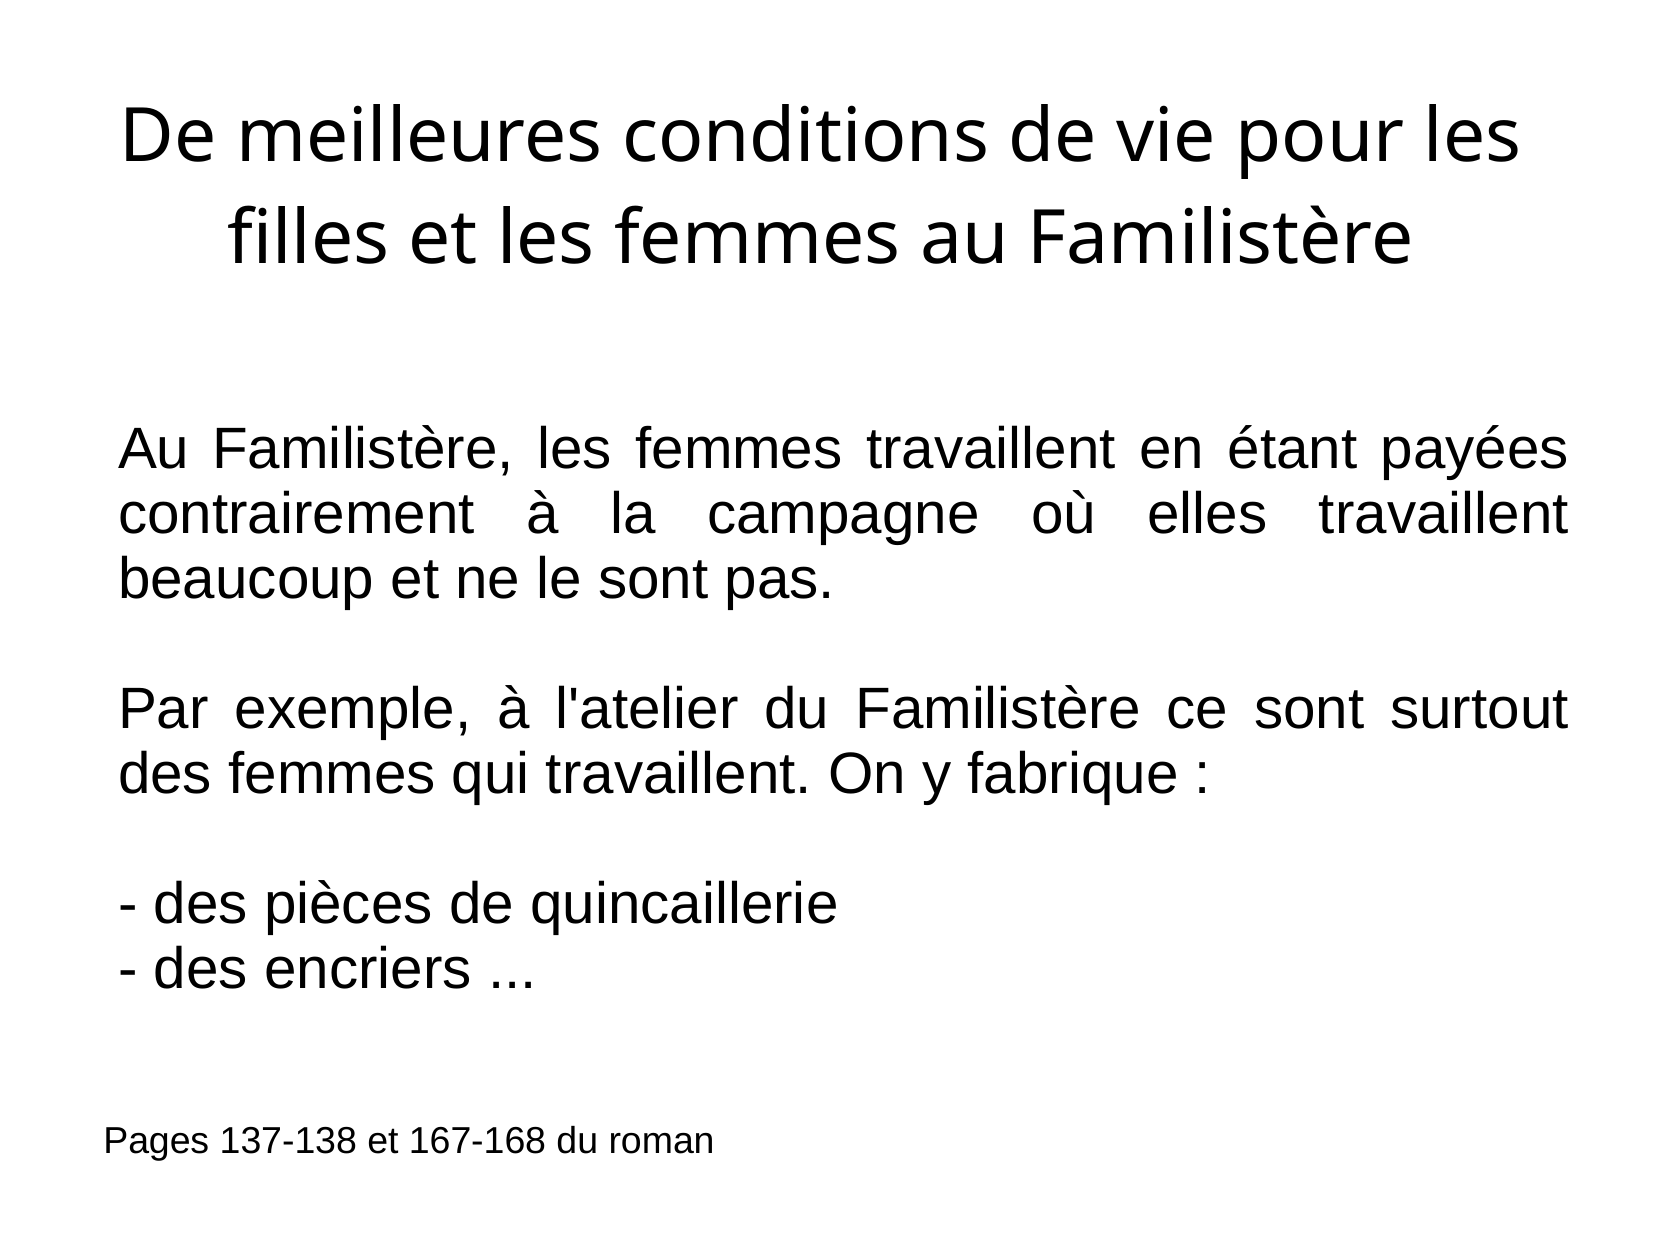

# De meilleures conditions de vie pour les filles et les femmes au Familistère
Au Familistère, les femmes travaillent en étant payées contrairement à la campagne où elles travaillent beaucoup et ne le sont pas.
Par exemple, à l'atelier du Familistère ce sont surtout des femmes qui travaillent. On y fabrique :
- des pièces de quincaillerie
- des encriers ...
Pages 137-138 et 167-168 du roman